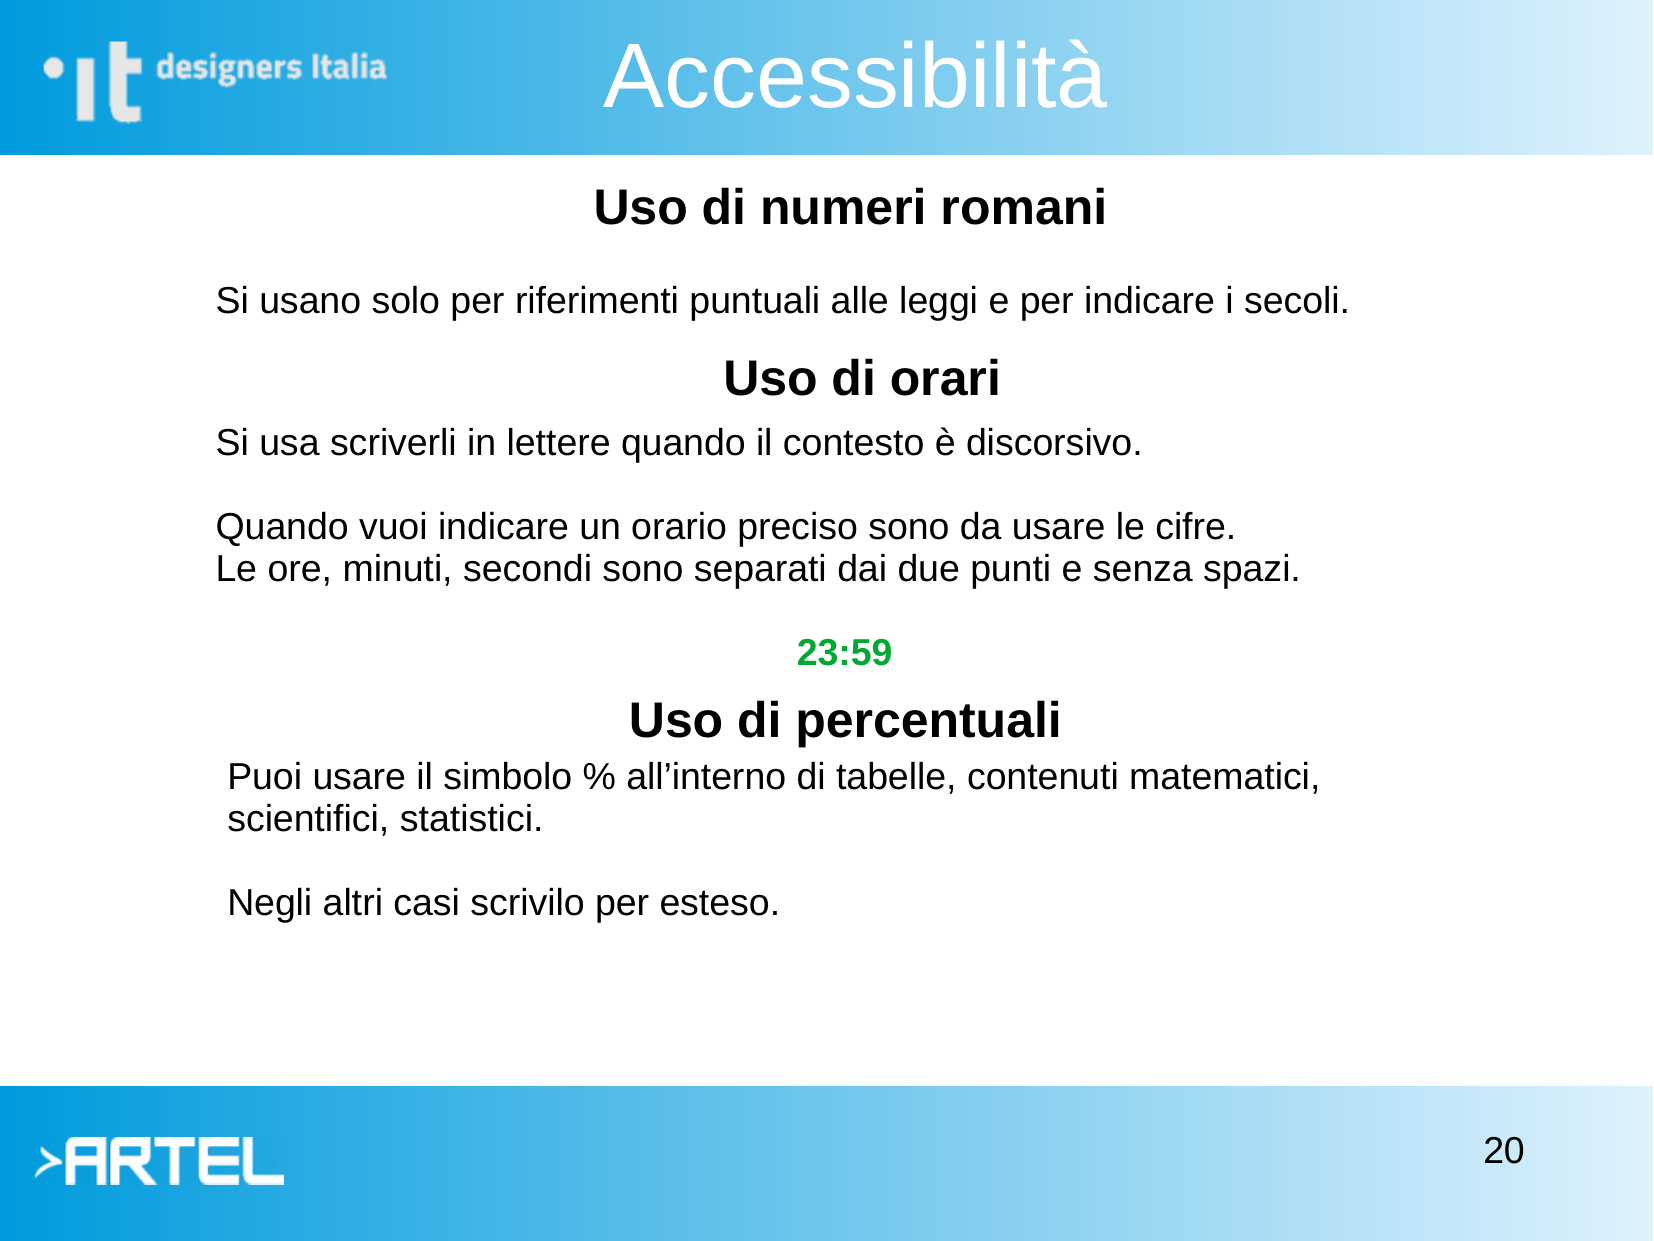

# Accessibilità
Uso di numeri romani
Si usano solo per riferimenti puntuali alle leggi e per indicare i secoli.
Uso di orari
Si usa scriverli in lettere quando il contesto è discorsivo.
Quando vuoi indicare un orario preciso sono da usare le cifre.
Le ore, minuti, secondi sono separati dai due punti e senza spazi.
23:59
Uso di percentuali
Puoi usare il simbolo % all’interno di tabelle, contenuti matematici, scientifici, statistici.
Negli altri casi scrivilo per esteso.